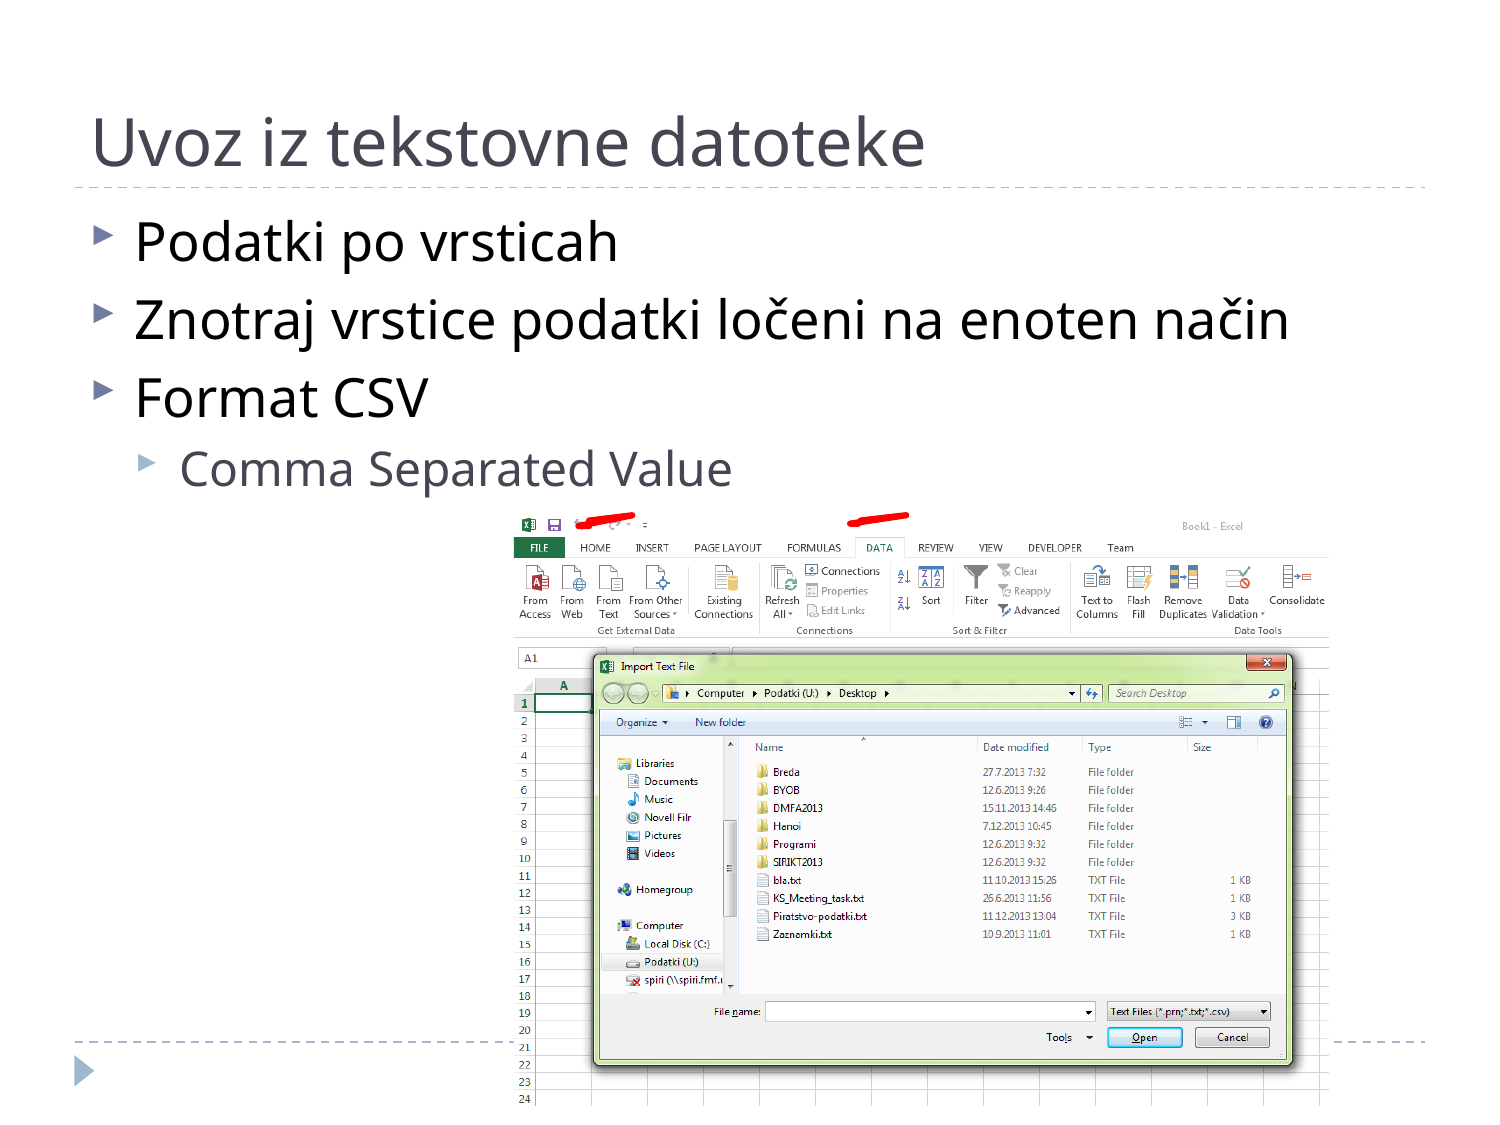

# Uvoz iz tekstovne datoteke
Podatki po vrsticah
Znotraj vrstice podatki ločeni na enoten način
Format CSV
Comma Separated Value